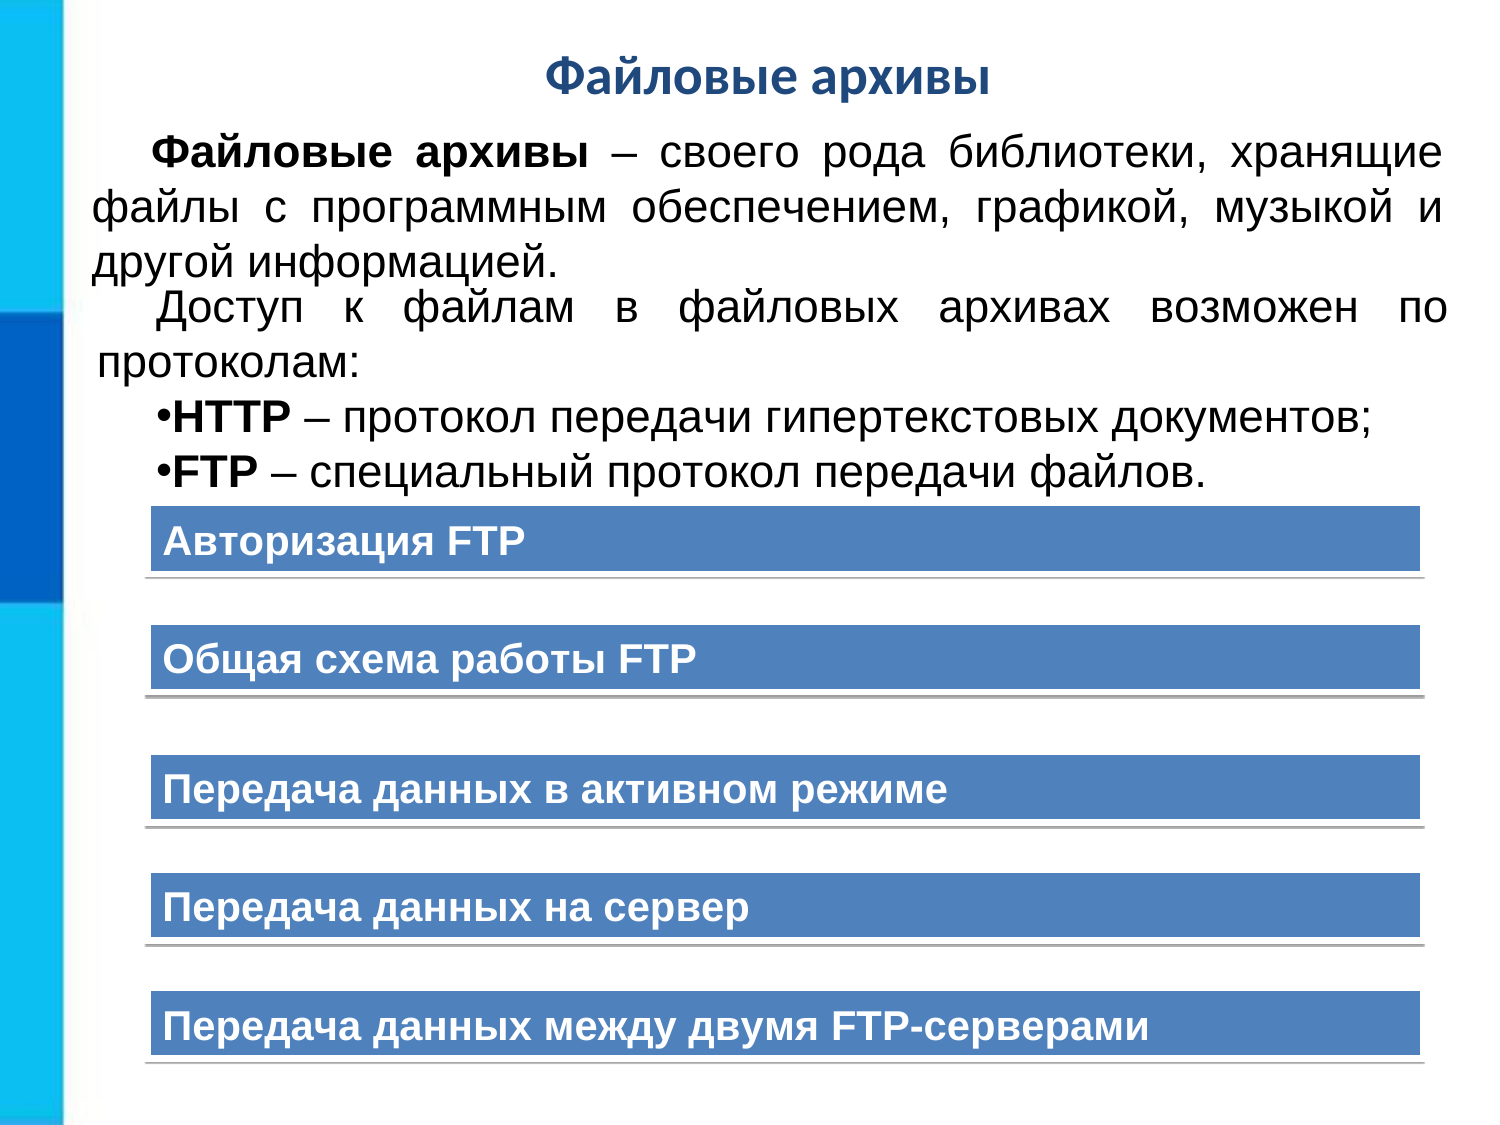

Файловые архивы
Файловые архивы – своего рода библиотеки, хранящие файлы с программным обеспечением, графикой, музыкой и другой информацией.
Доступ к файлам в файловых архивах возможен по протоколам:
HTTP – протокол передачи гипертекстовых документов;
FTP – специальный протокол передачи файлов.
Авторизация FTP
Общая схема работы FTP
Передача данных в активном режиме
Передача данных на сервер
Передача данных между двумя FTP-серверами